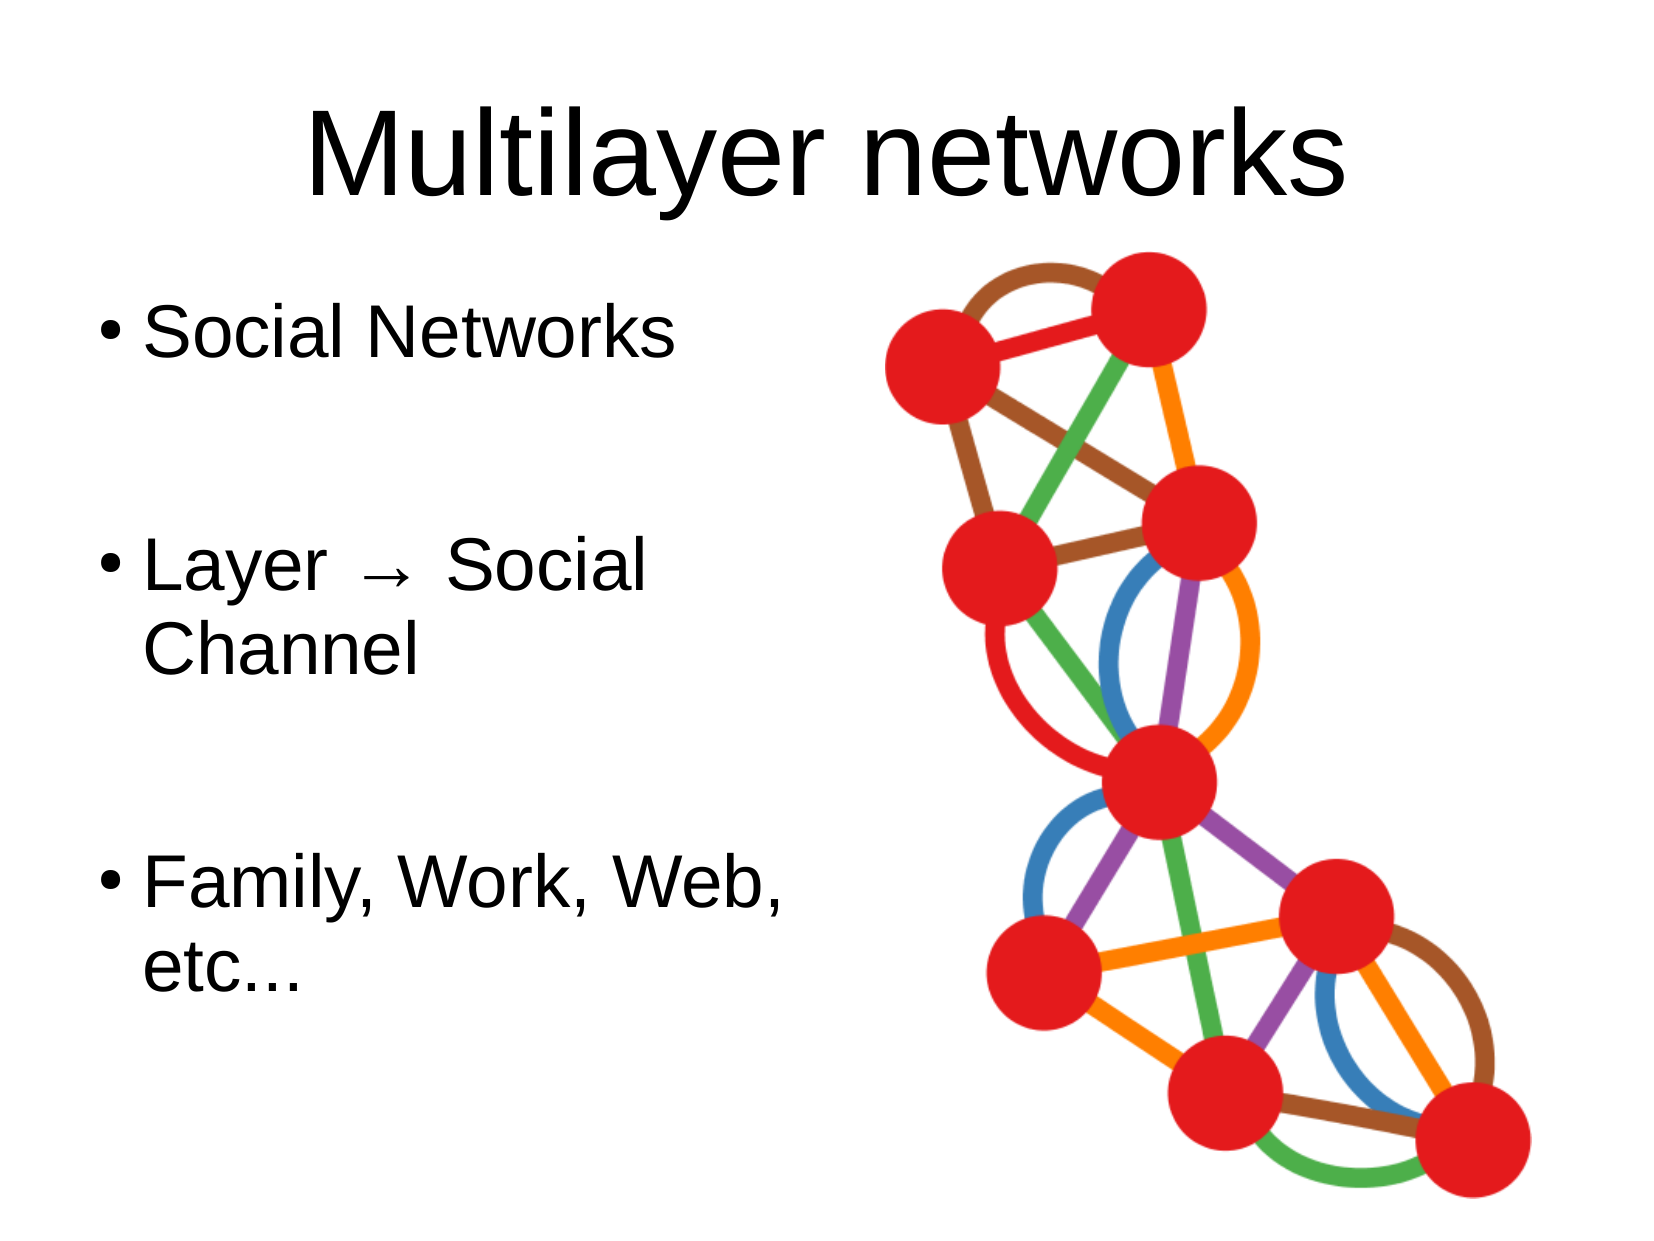

# Multilayer networks
Social Networks
Layer → Social Channel
Family, Work, Web, etc...